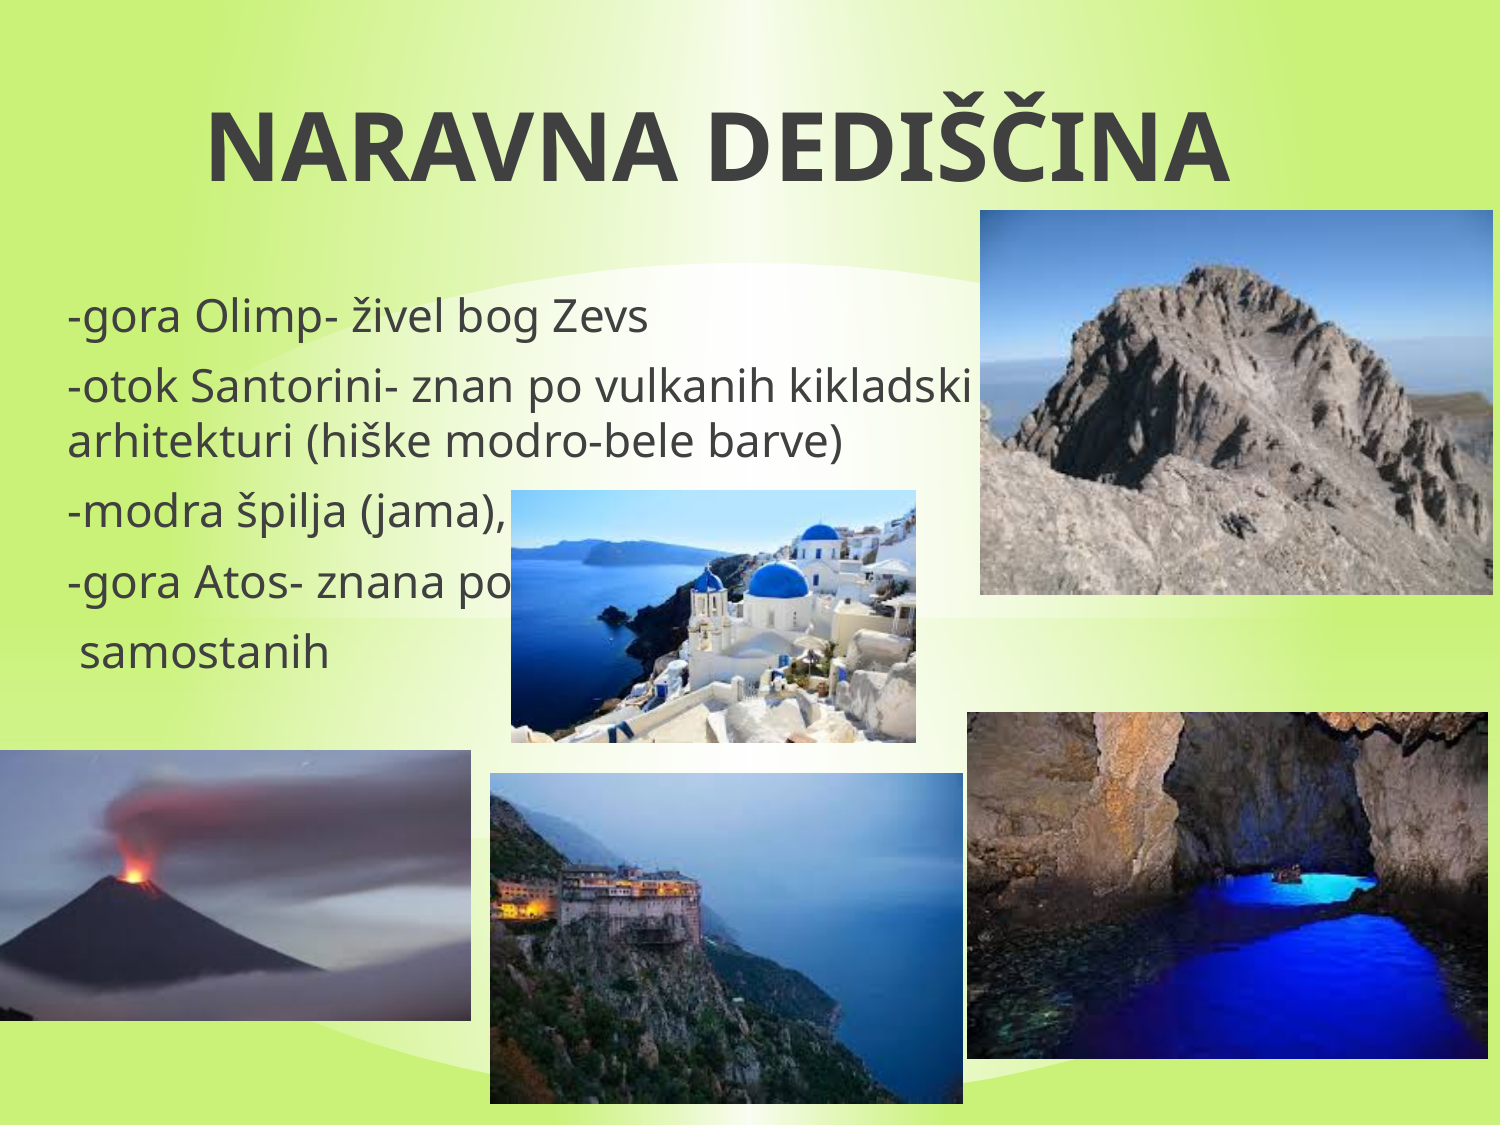

# NARAVNA DEDIŠČINA
-gora Olimp- živel bog Zevs
-otok Santorini- znan po vulkanih kikladski arhitekturi (hiške modro-bele barve)
-modra špilja (jama),
-gora Atos- znana po
 samostanih